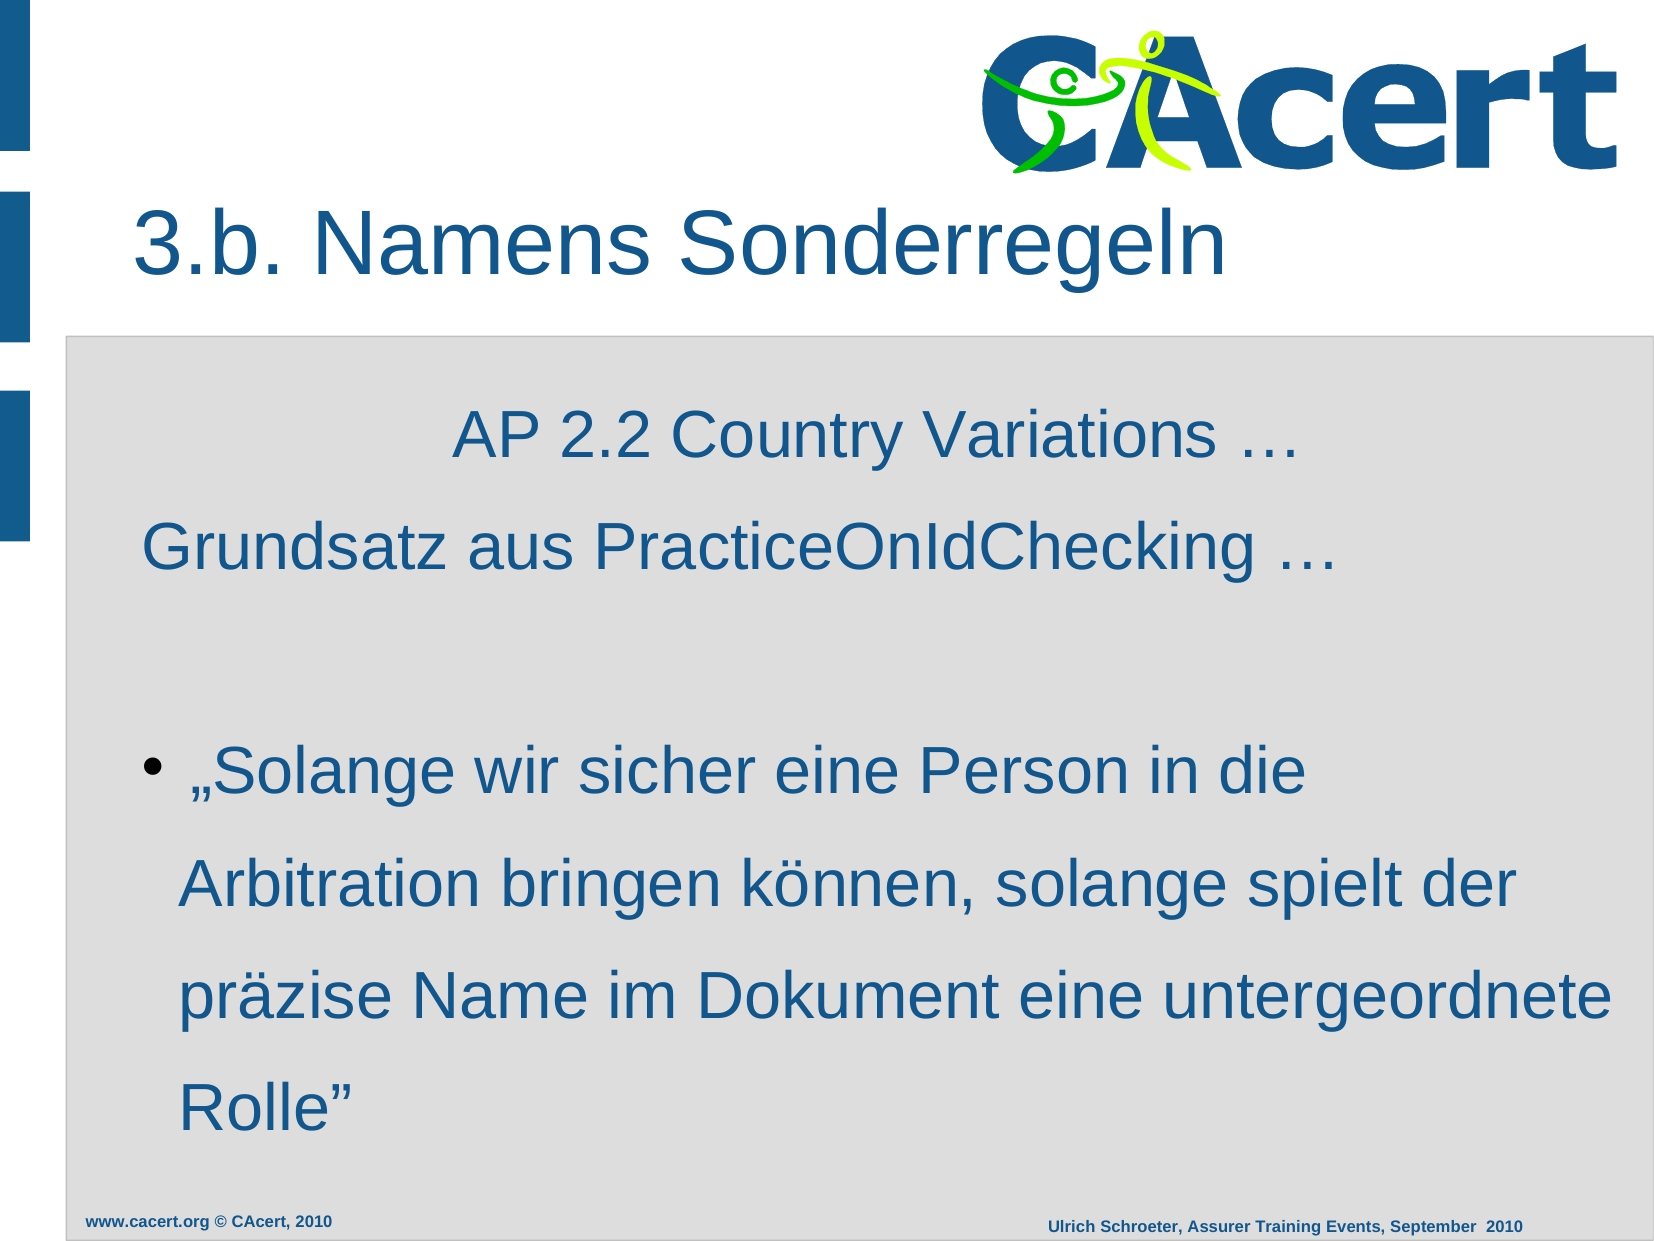

3.b. Namens Sonderregeln
AP 2.2 Country Variations …
Grundsatz aus PracticeOnIdChecking …
 „Solange wir sicher eine Person in die
 Arbitration bringen können, solange spielt der
 präzise Name im Dokument eine untergeordnete
 Rolle”